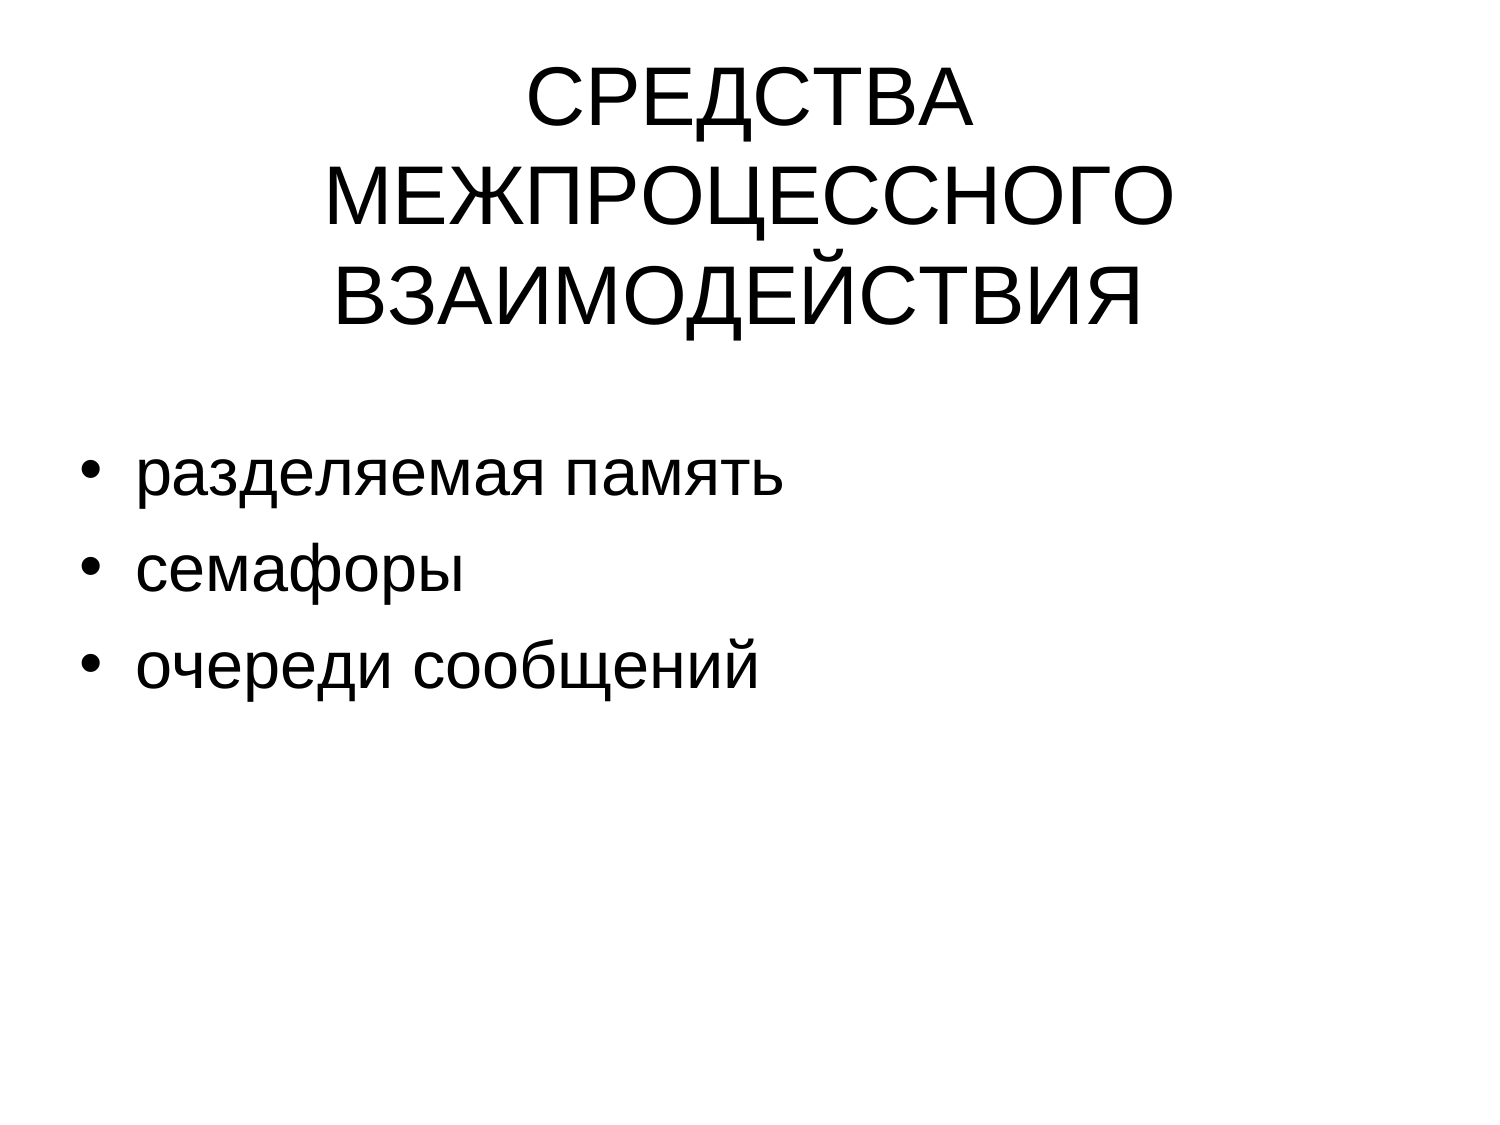

# СРЕДСТВА МЕЖПРОЦЕССНОГО ВЗАИМОДЕЙСТВИЯ
разделяемая память
семафоры
очереди сообщений